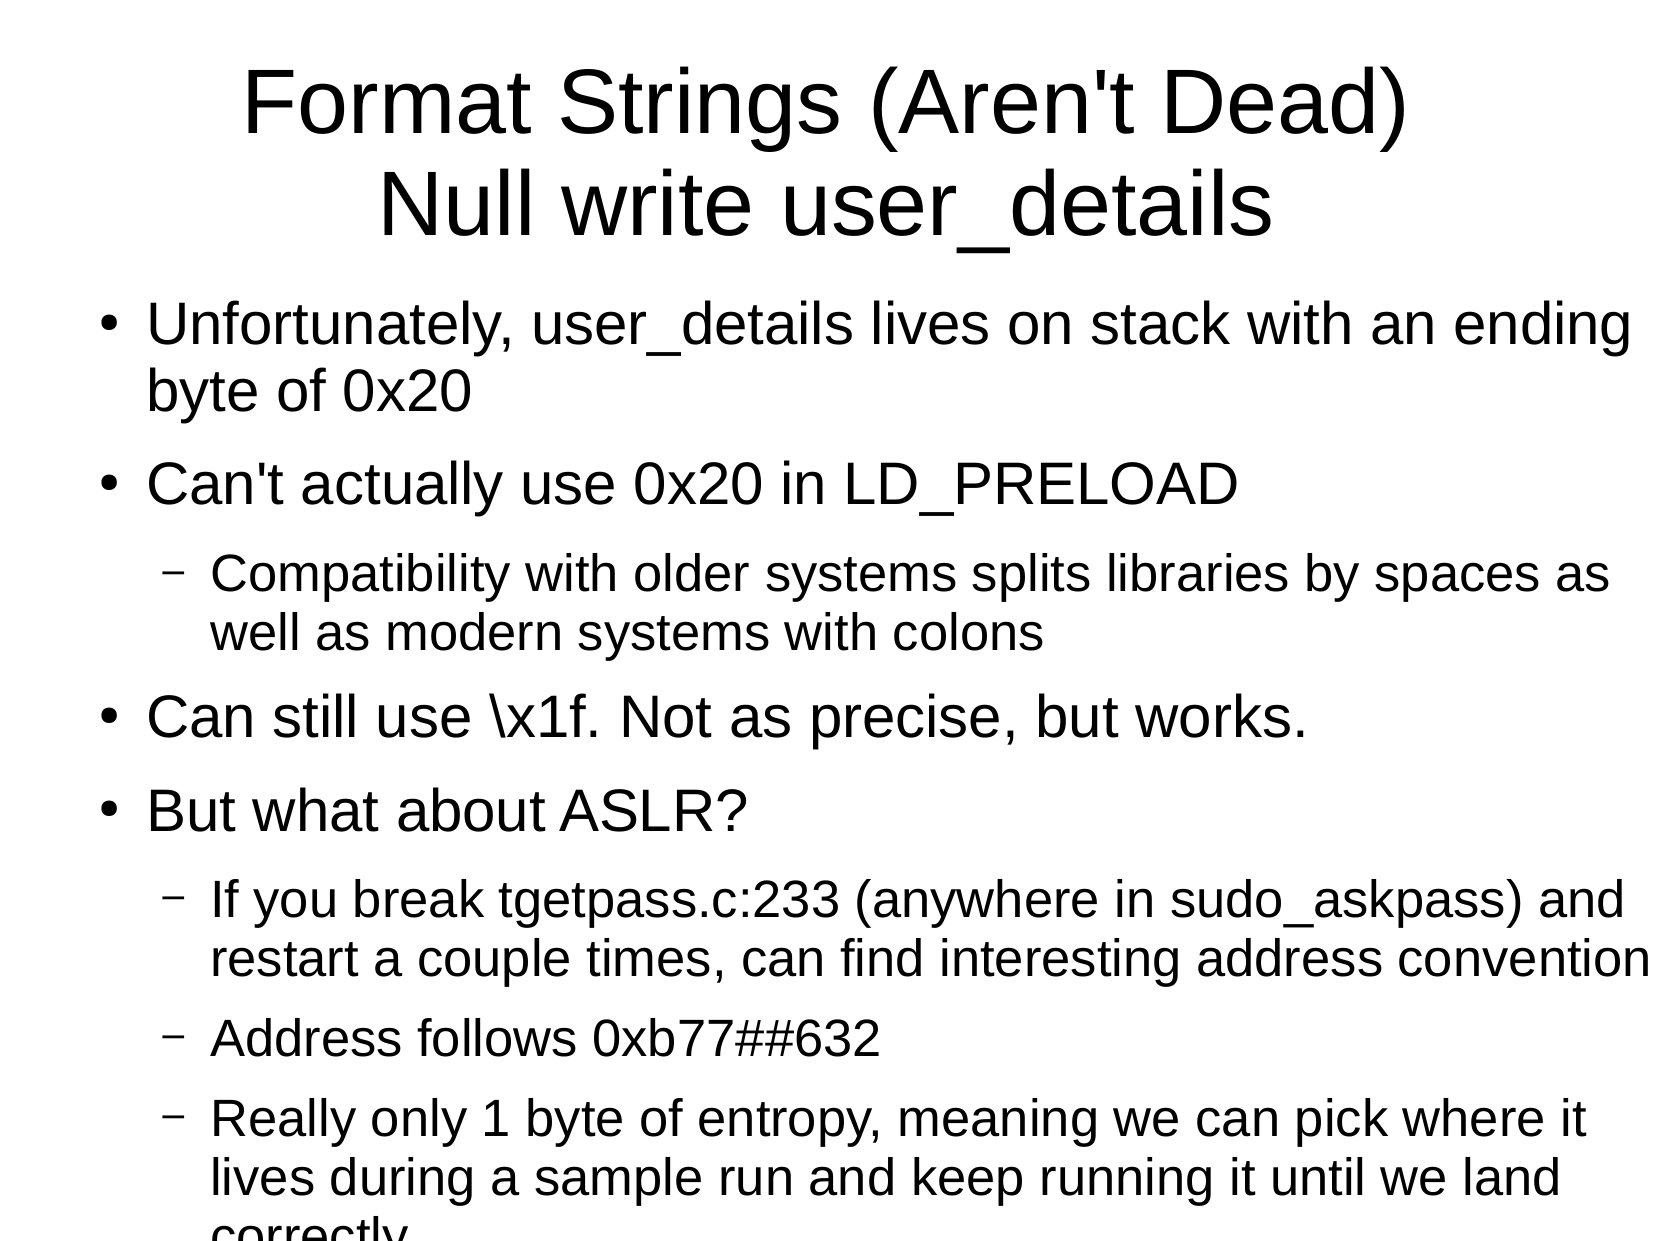

# Format Strings (Aren't Dead) Null write user_details
Unfortunately, user_details lives on stack with an ending byte of 0x20
Can't actually use 0x20 in LD_PRELOAD
Compatibility with older systems splits libraries by spaces as well as modern systems with colons
Can still use \x1f. Not as precise, but works.
But what about ASLR?
If you break tgetpass.c:233 (anywhere in sudo_askpass) and restart a couple times, can find interesting address convention
Address follows 0xb77##632
Really only 1 byte of entropy, meaning we can pick where it lives during a sample run and keep running it until we land correctly